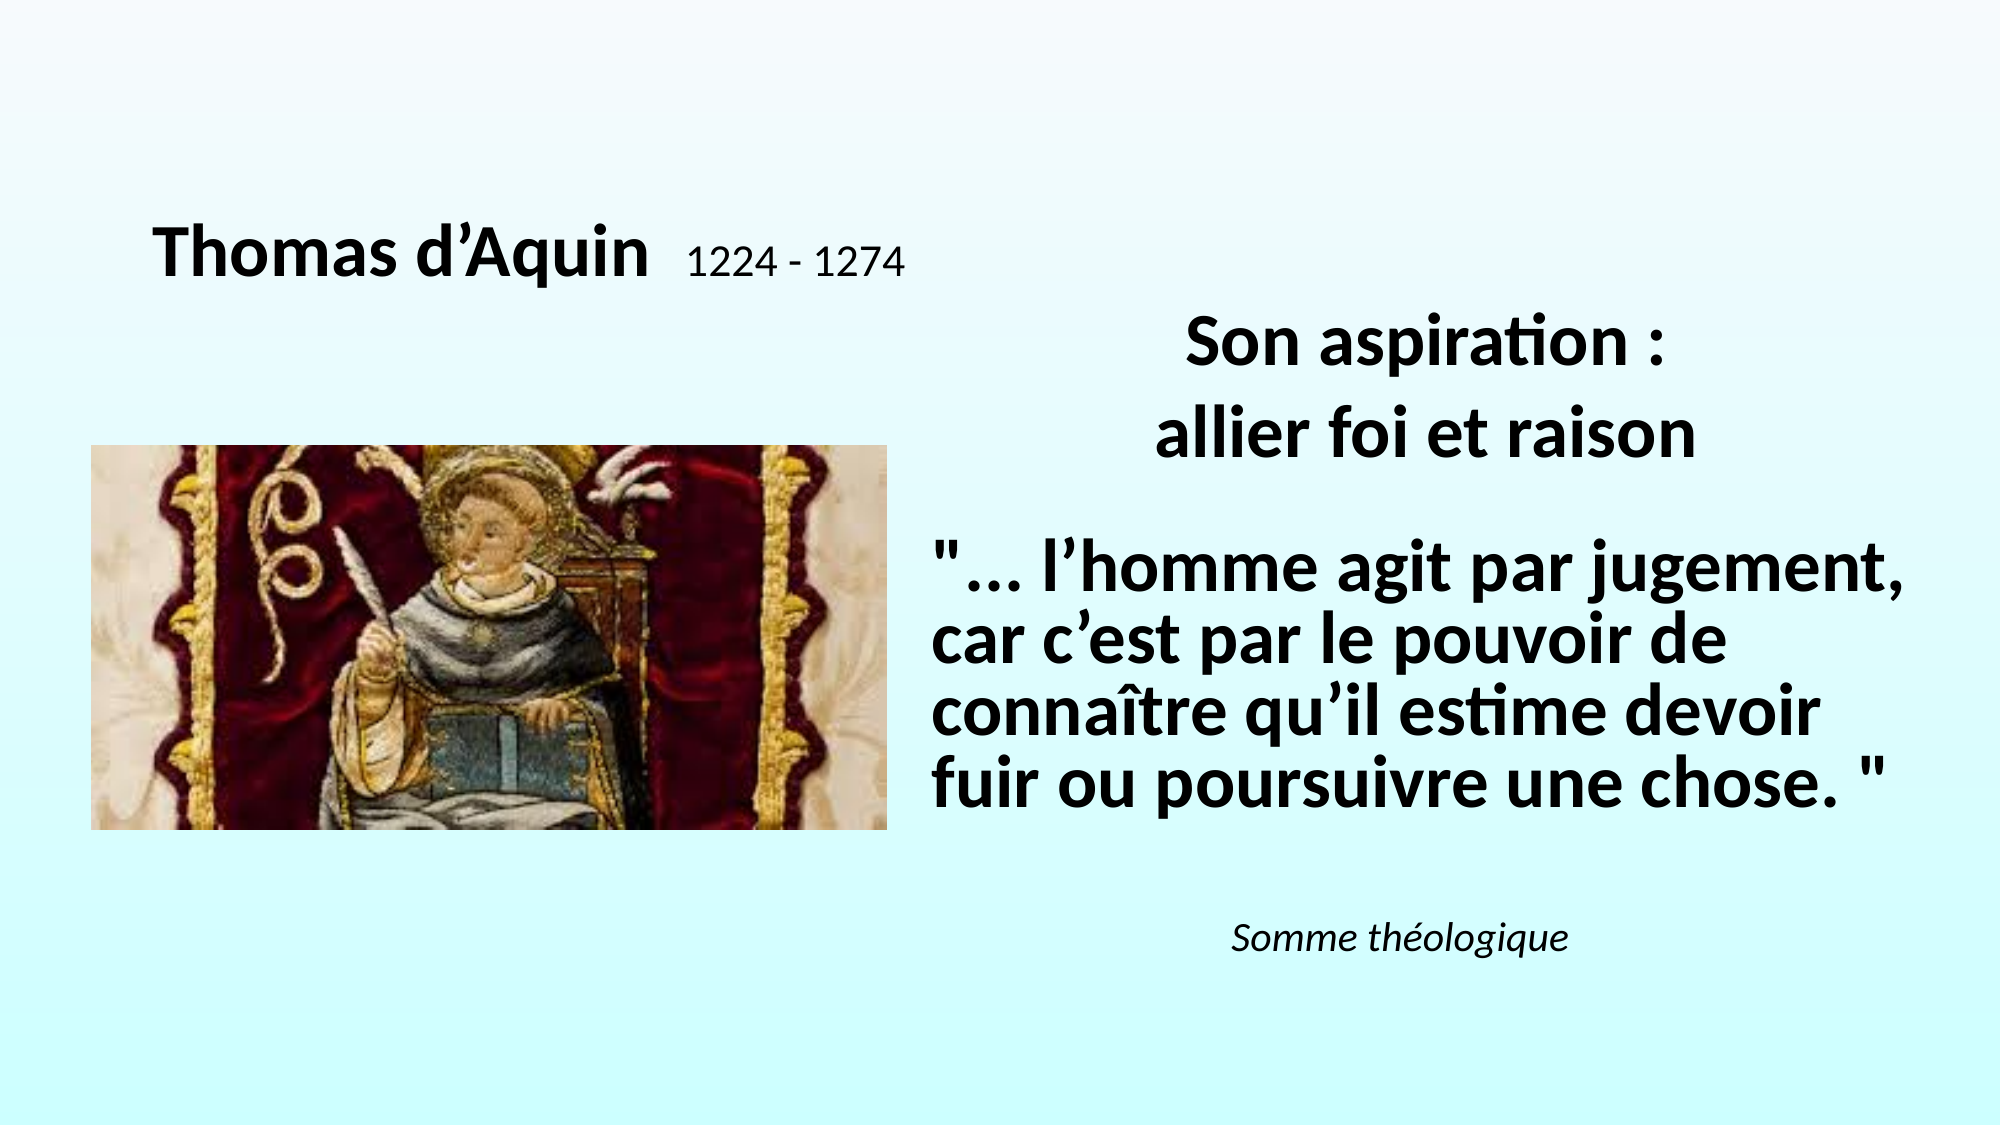

# Thomas d’Aquin 1224 - 1274
 Son aspiration :
allier foi et raison
"... l’homme agit par jugement, car c’est par le pouvoir de connaître qu’il estime devoir fuir ou poursuivre une chose. "
				Somme théologique